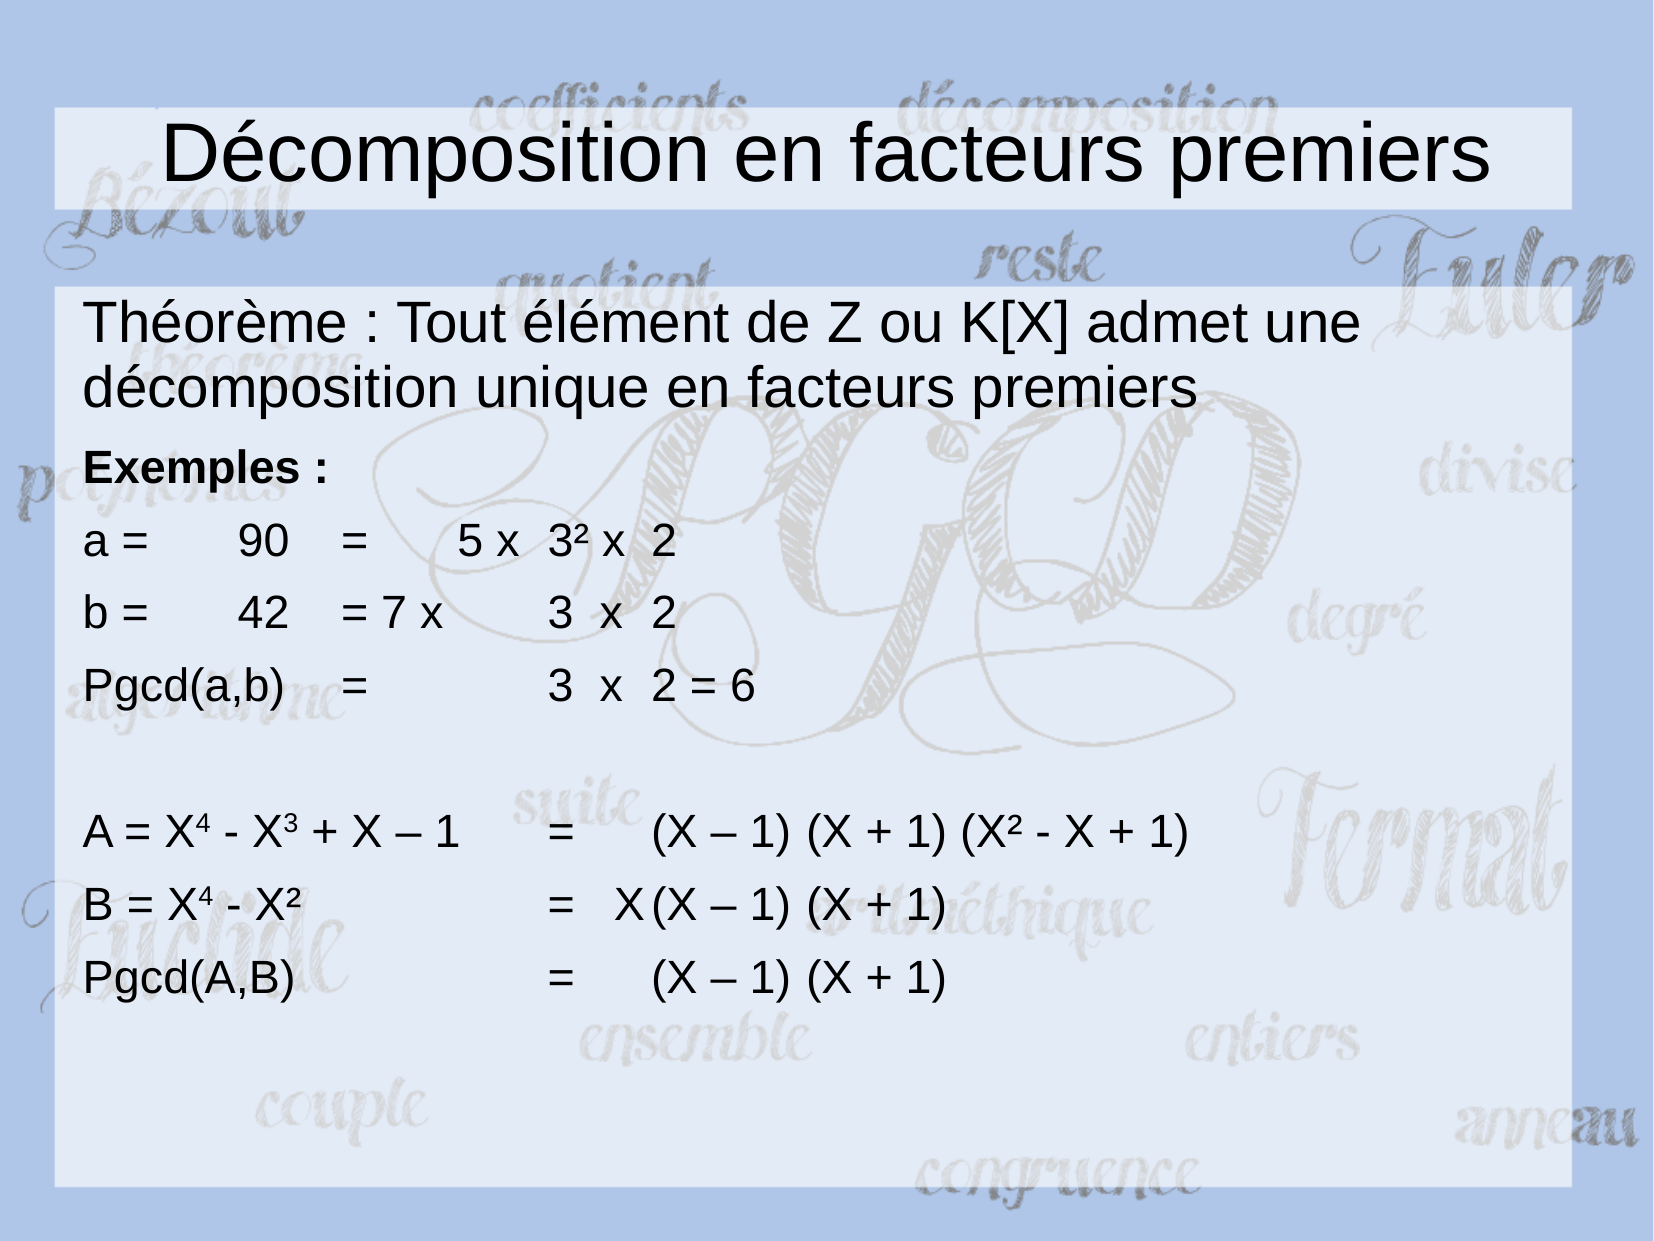

# Décomposition en facteurs premiers
Théorème : Tout élément de Z ou K[X] admet une décomposition unique en facteurs premiers
Exemples :
a =		90 	= 	 5 x 	3² x 	2
b =	 	42 	= 7 x	 	3 x 	2
Pgcd(a,b) 	= 		 		3 x 	2 = 6
A = X4 - X3 + X – 1 	 	= 	(X – 1)	(X + 1) (X² - X + 1)
B = X4 - X² 				 	= X	(X – 1)	(X + 1)
Pgcd(A,B) 		 	 		= 	(X – 1)	(X + 1)